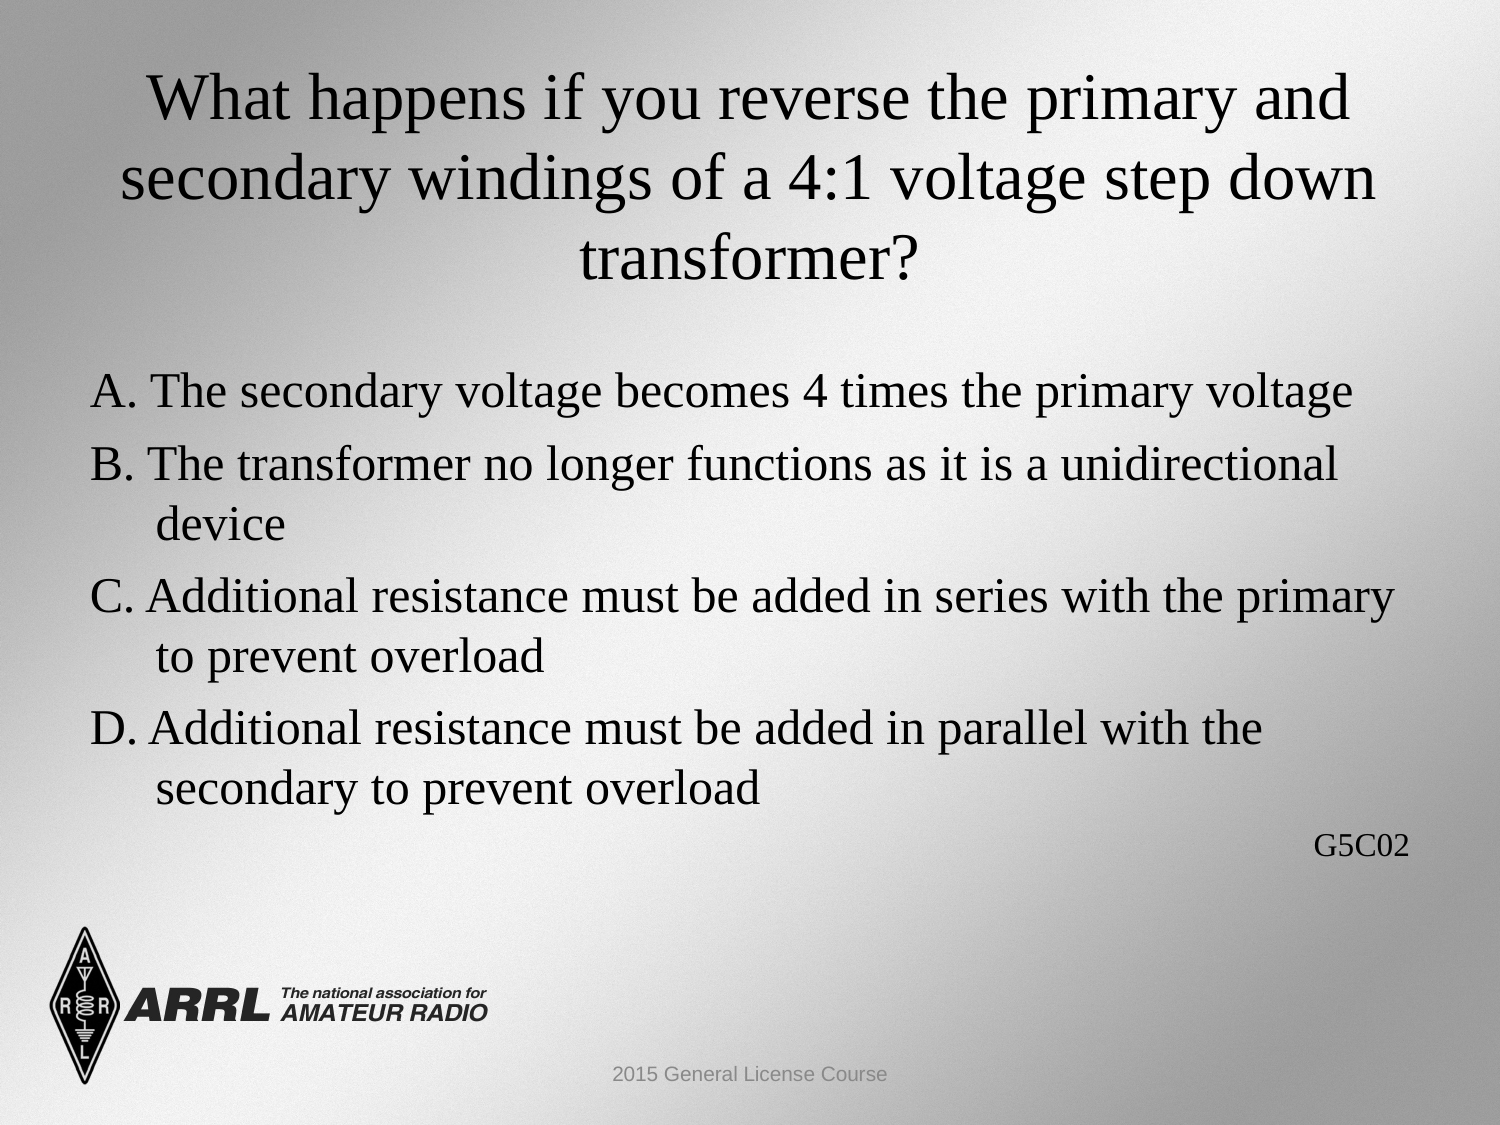

# What happens if you reverse the primary and secondary windings of a 4:1 voltage step down transformer?
A. The secondary voltage becomes 4 times the primary voltage
B. The transformer no longer functions as it is a unidirectional device
C. Additional resistance must be added in series with the primary to prevent overload
D. Additional resistance must be added in parallel with the secondary to prevent overload
G5C02
2015 General License Course